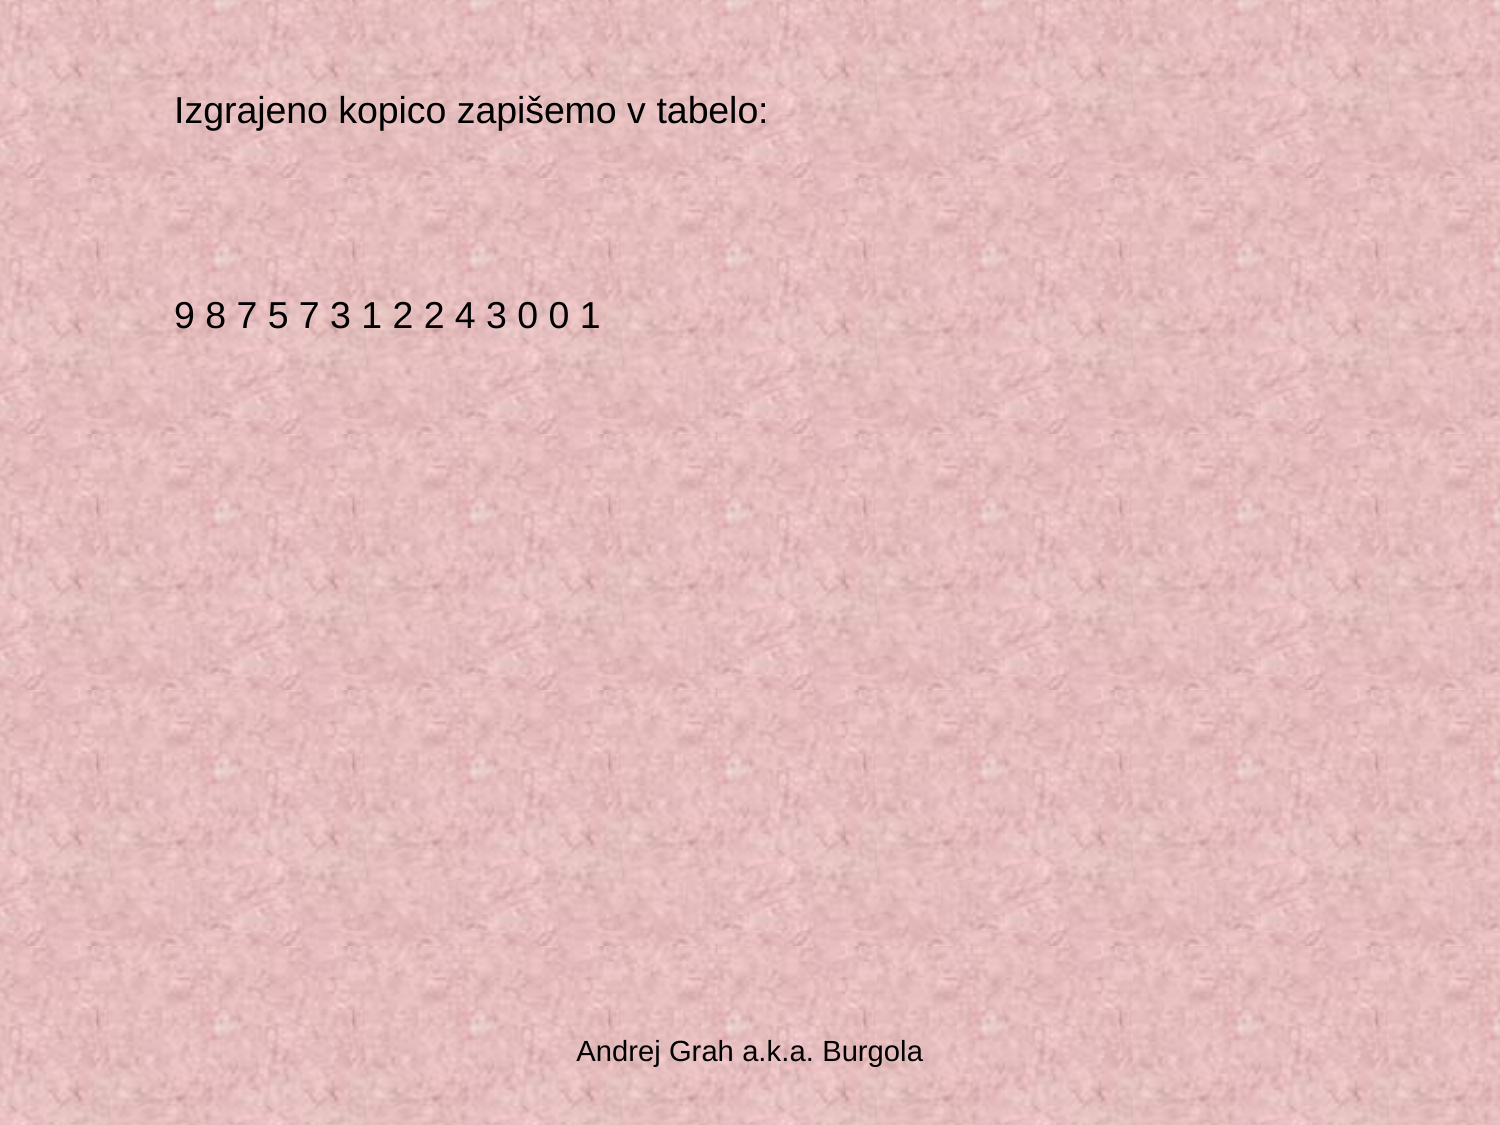

Izgrajeno kopico zapišemo v tabelo:
9 8 7 5 7 3 1 2 2 4 3 0 0 1
Andrej Grah a.k.a. Burgola